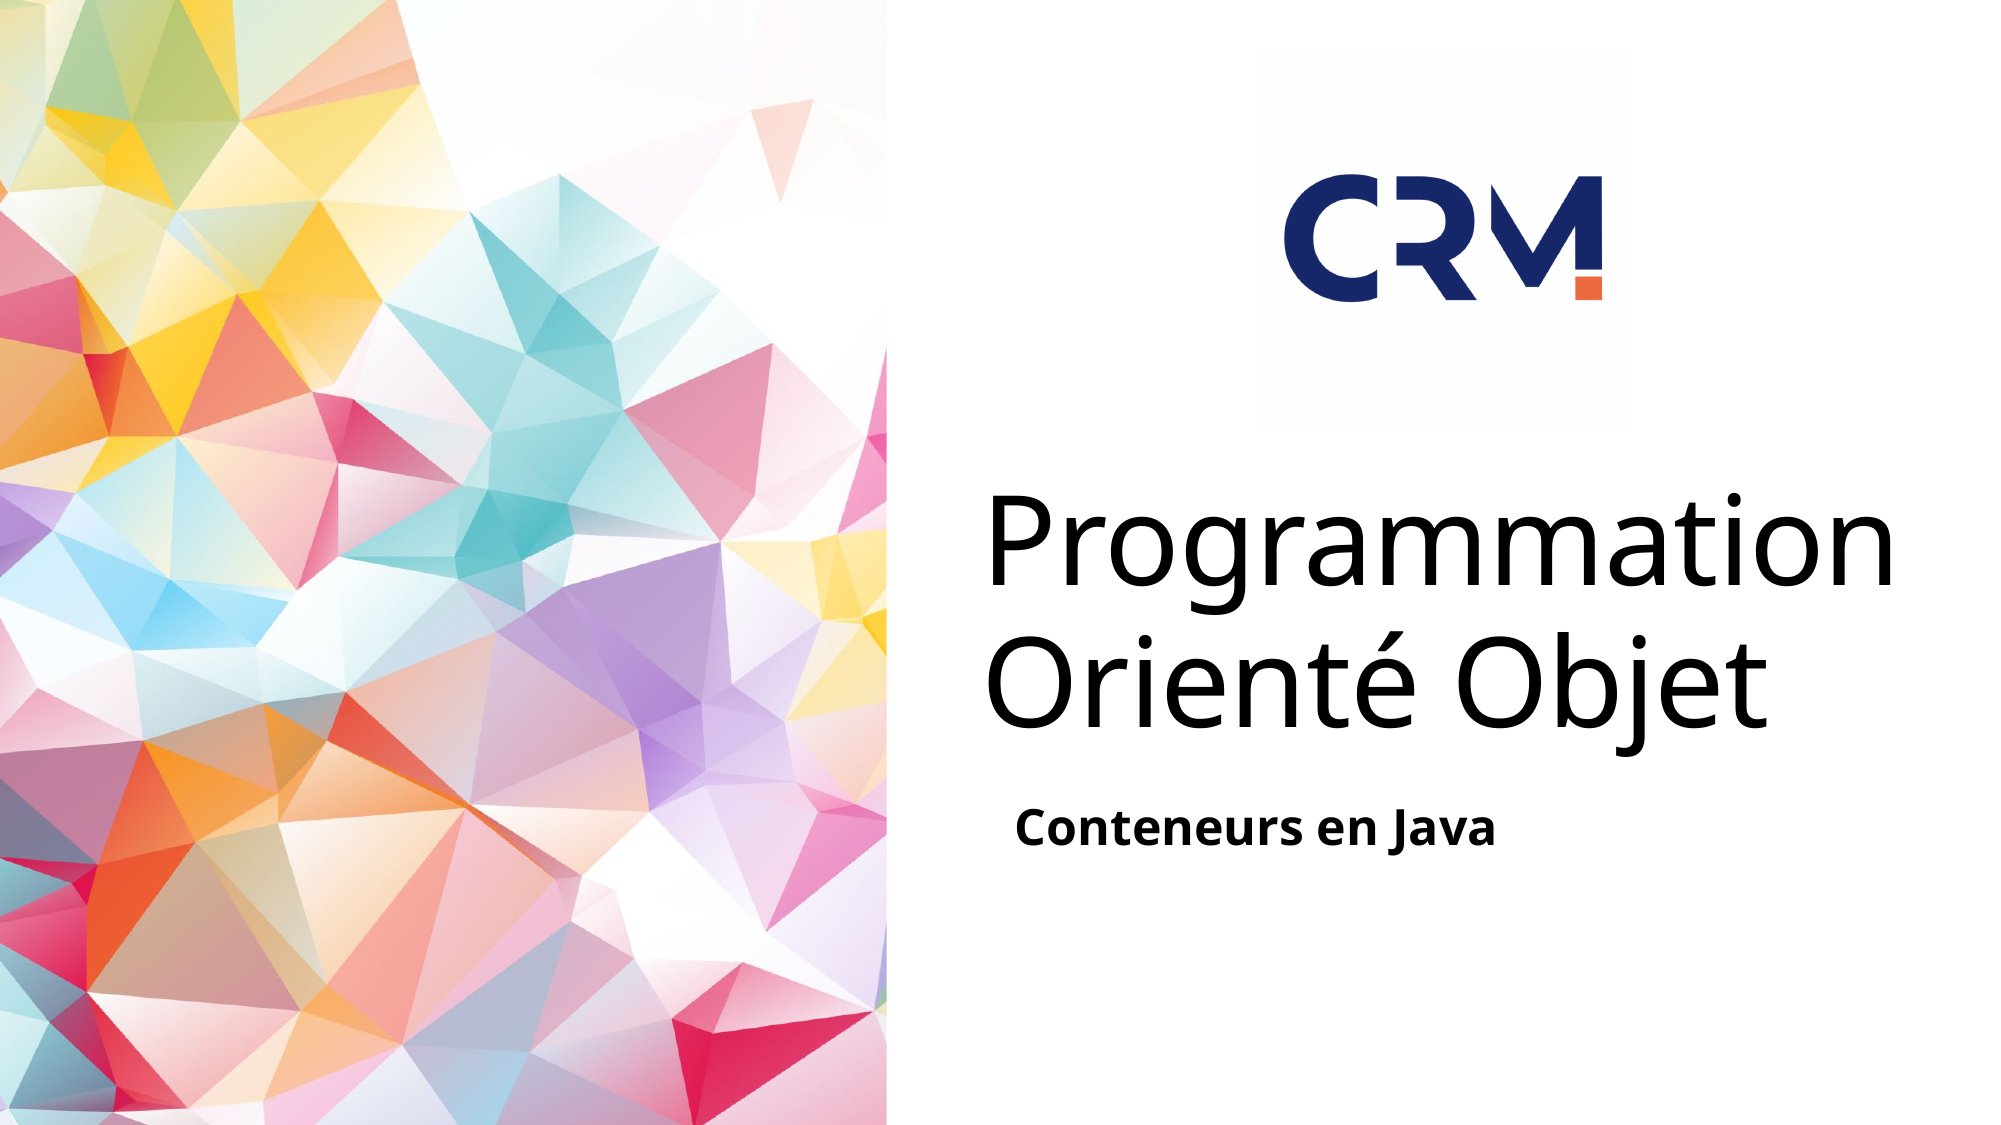

# Programmation Orienté Objet
Conteneurs en Java